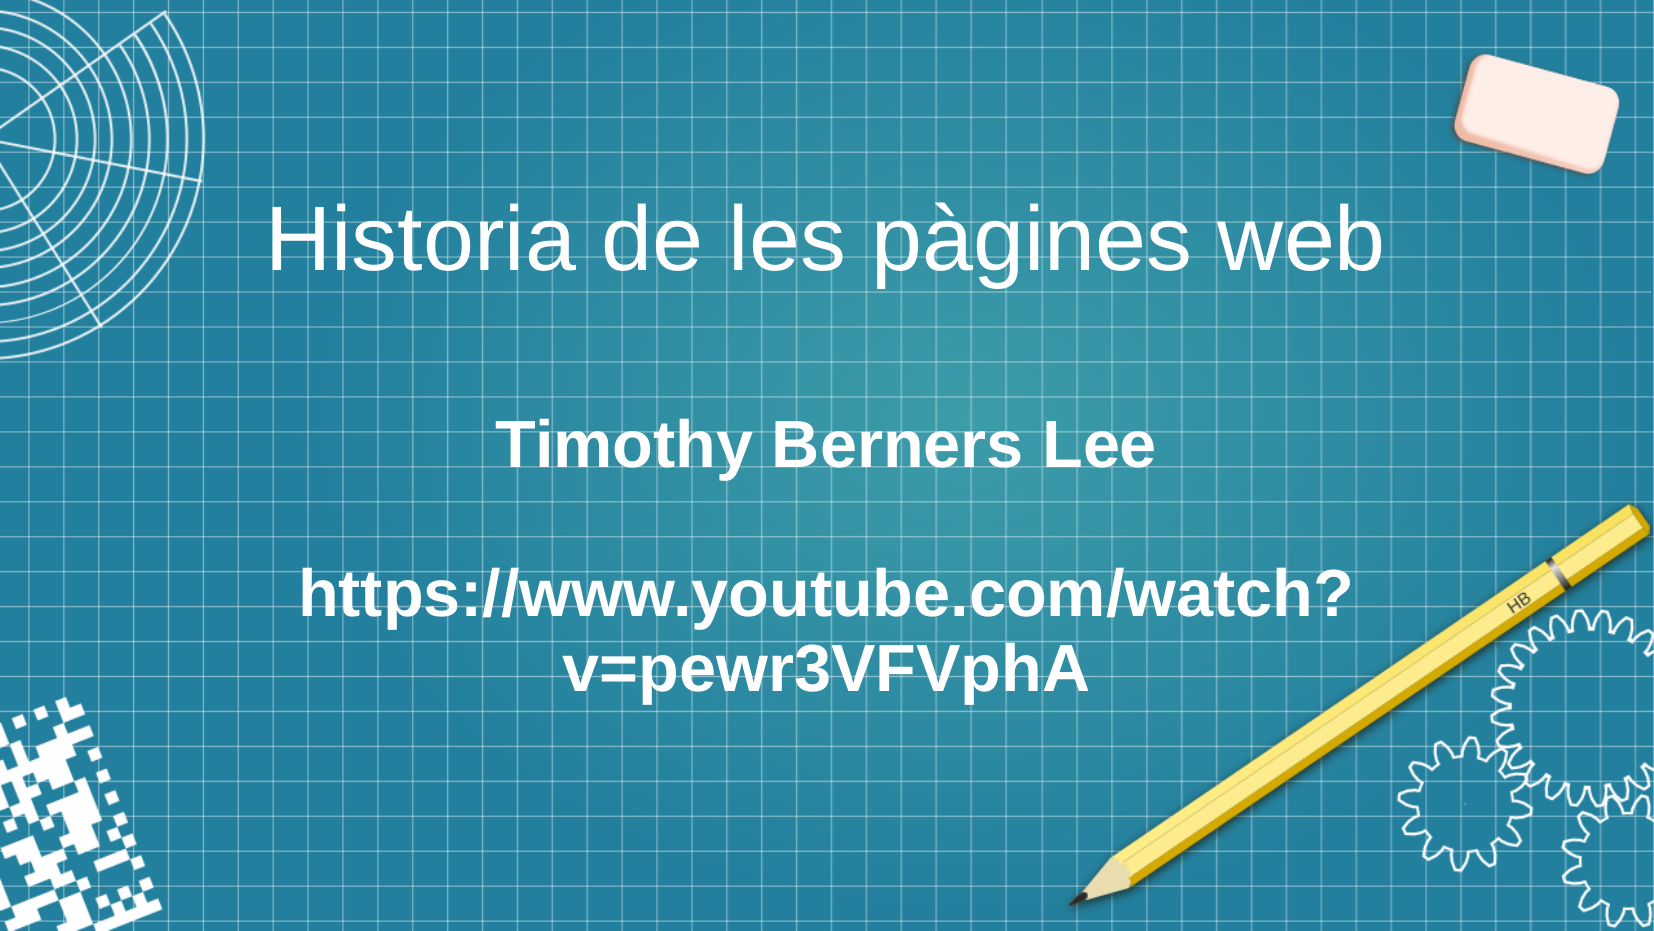

# Historia de les pàgines web
Timothy Berners Lee
https://www.youtube.com/watch?v=pewr3VFVphA